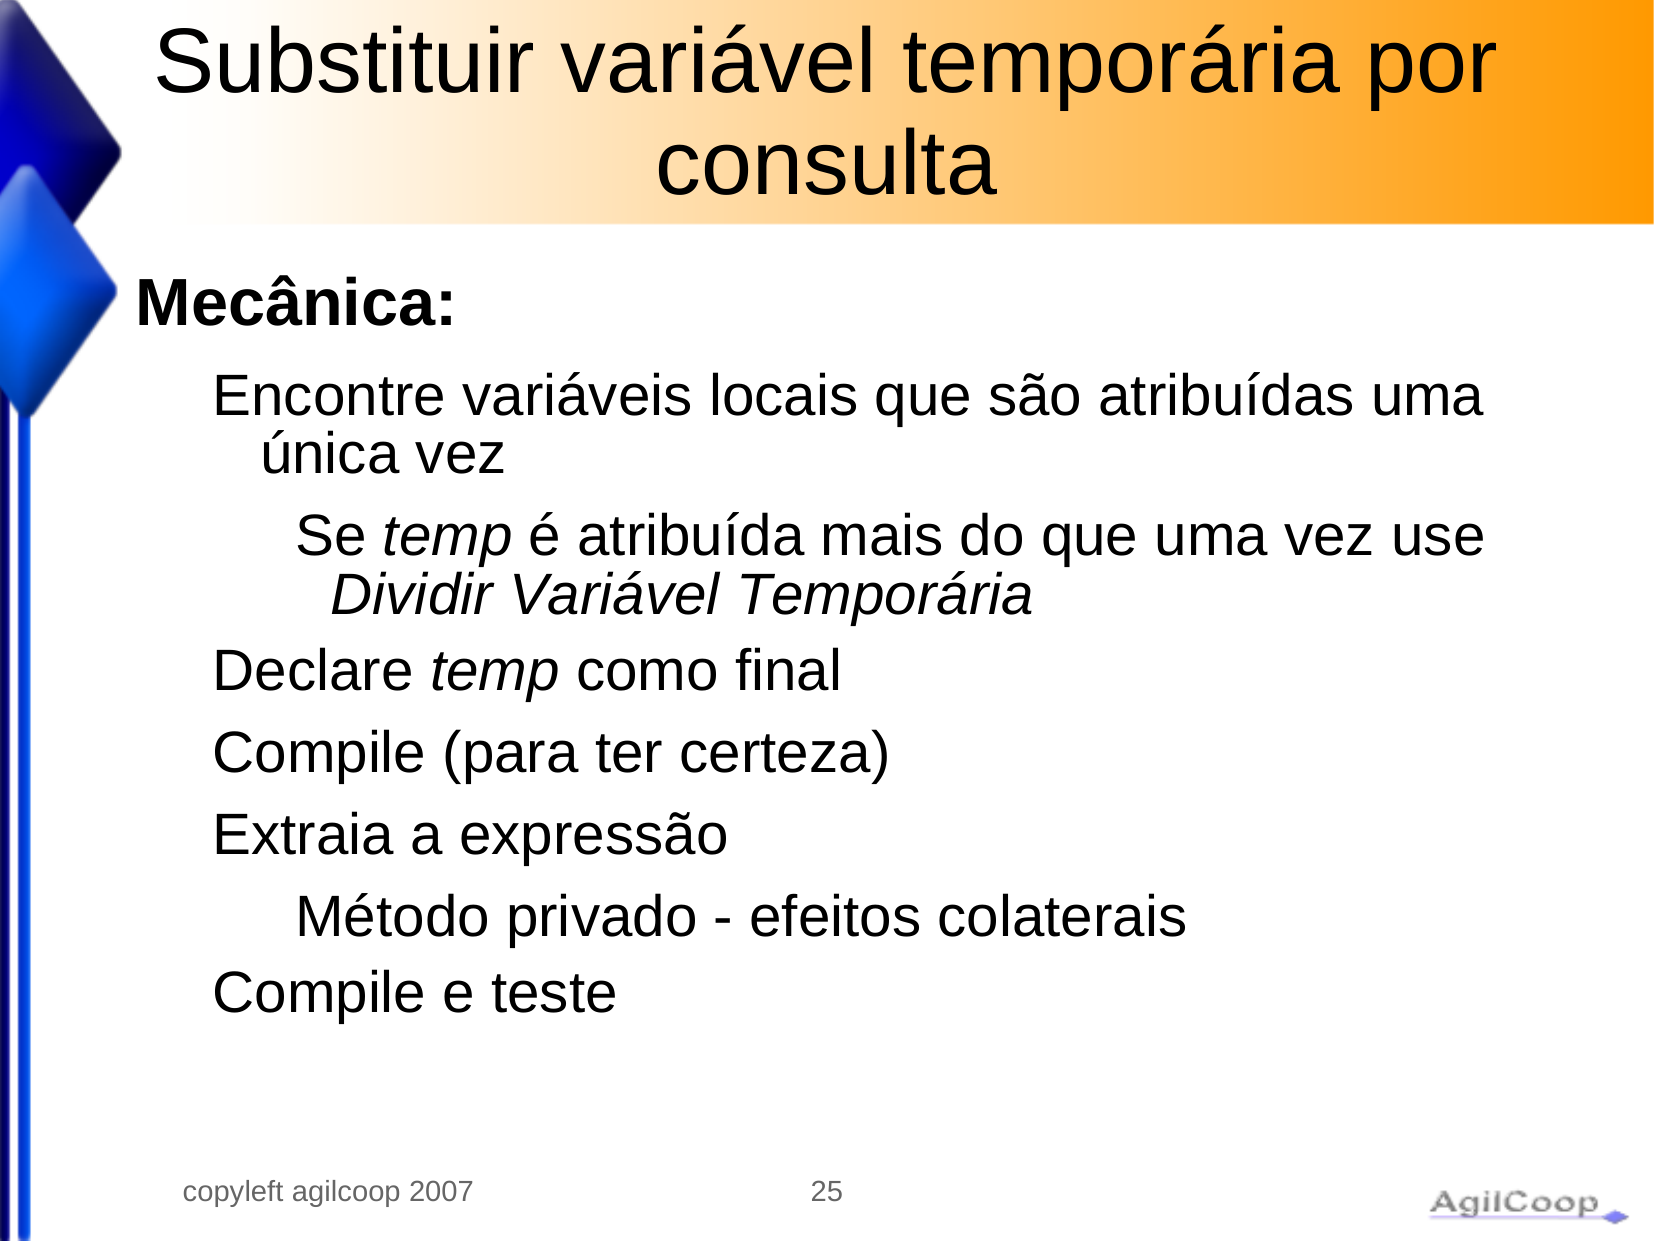

# Substituir variável temporária por consulta
Mecânica:
Encontre variáveis locais que são atribuídas uma única vez
Se temp é atribuída mais do que uma vez use Dividir Variável Temporária
Declare temp como final
Compile (para ter certeza)
Extraia a expressão
Método privado - efeitos colaterais
Compile e teste
copyleft agilcoop 2007
25